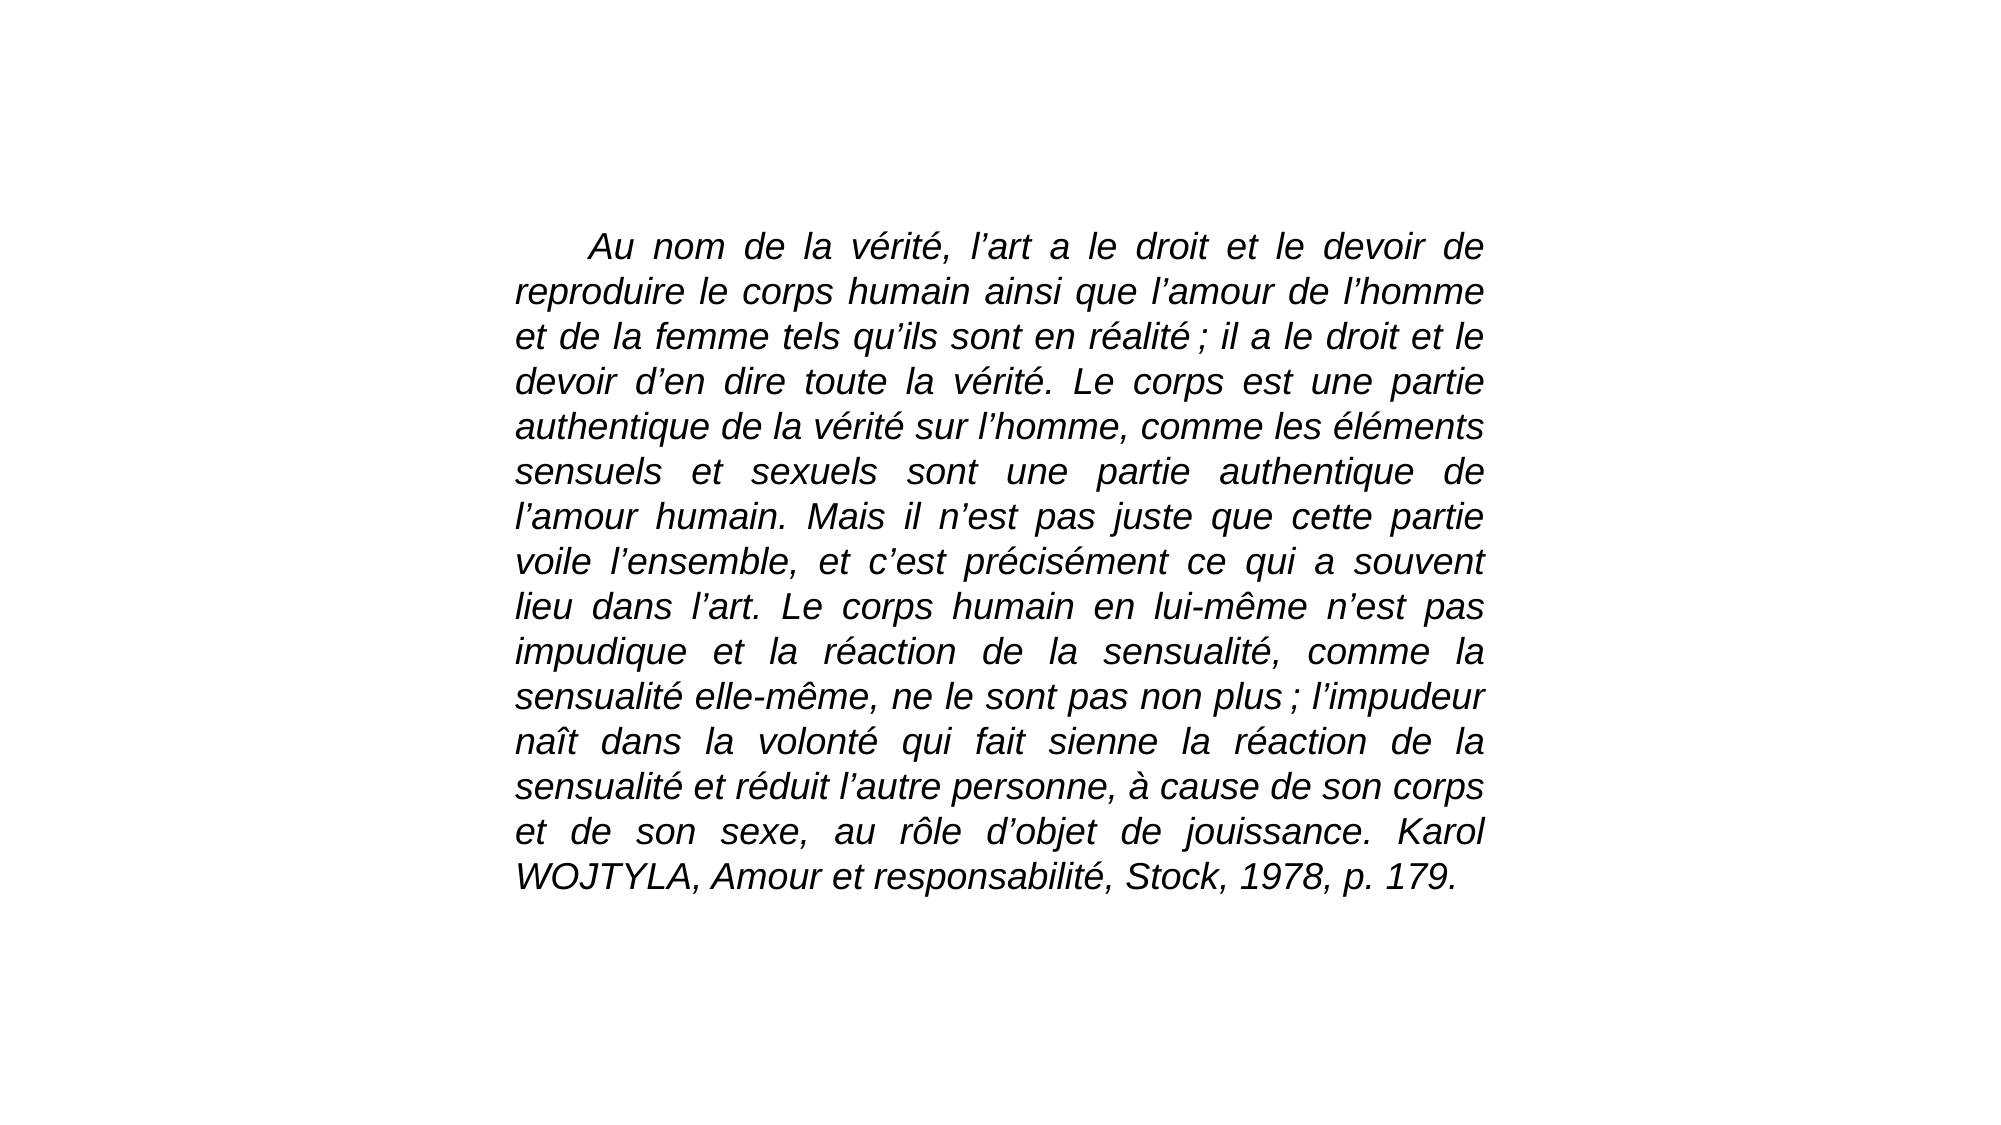

Au nom de la vérité, l’art a le droit et le devoir de reproduire le corps humain ainsi que l’amour de l’homme et de la femme tels qu’ils sont en réalité ; il a le droit et le devoir d’en dire toute la vérité. Le corps est une partie authentique de la vérité sur l’homme, comme les éléments sensuels et sexuels sont une partie authentique de l’amour humain. Mais il n’est pas juste que cette partie voile l’ensemble, et c’est précisément ce qui a souvent lieu dans l’art. Le corps humain en lui-même n’est pas impudique et la réaction de la sensualité, comme la sensualité elle-même, ne le sont pas non plus ; l’impudeur naît dans la volonté qui fait sienne la réaction de la sensualité et réduit l’autre personne, à cause de son corps et de son sexe, au rôle d’objet de jouissance. Karol WOJTYLA, Amour et responsabilité, Stock, 1978, p. 179.